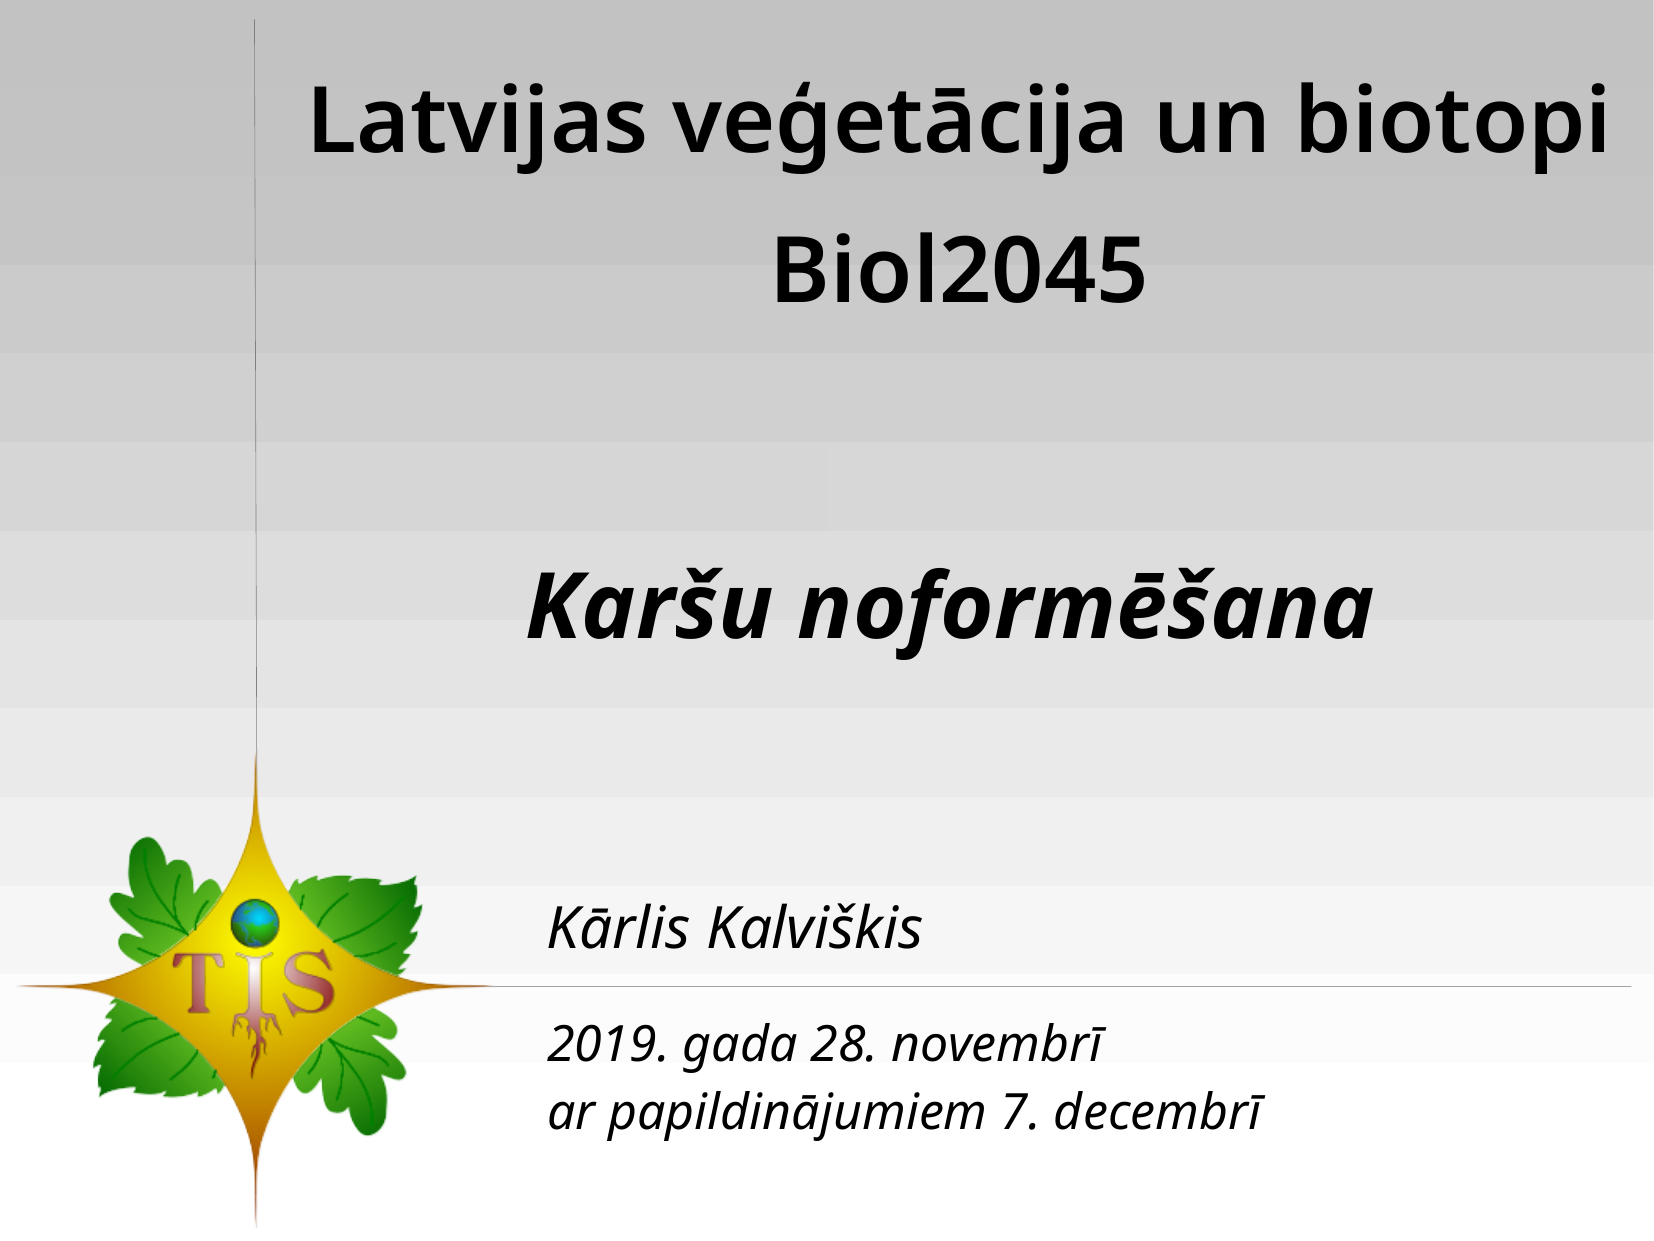

# Karšu noformēšana
Kārlis Kalviškis
2019. gada 28. novembrī
ar papildinājumiem 7. decembrī